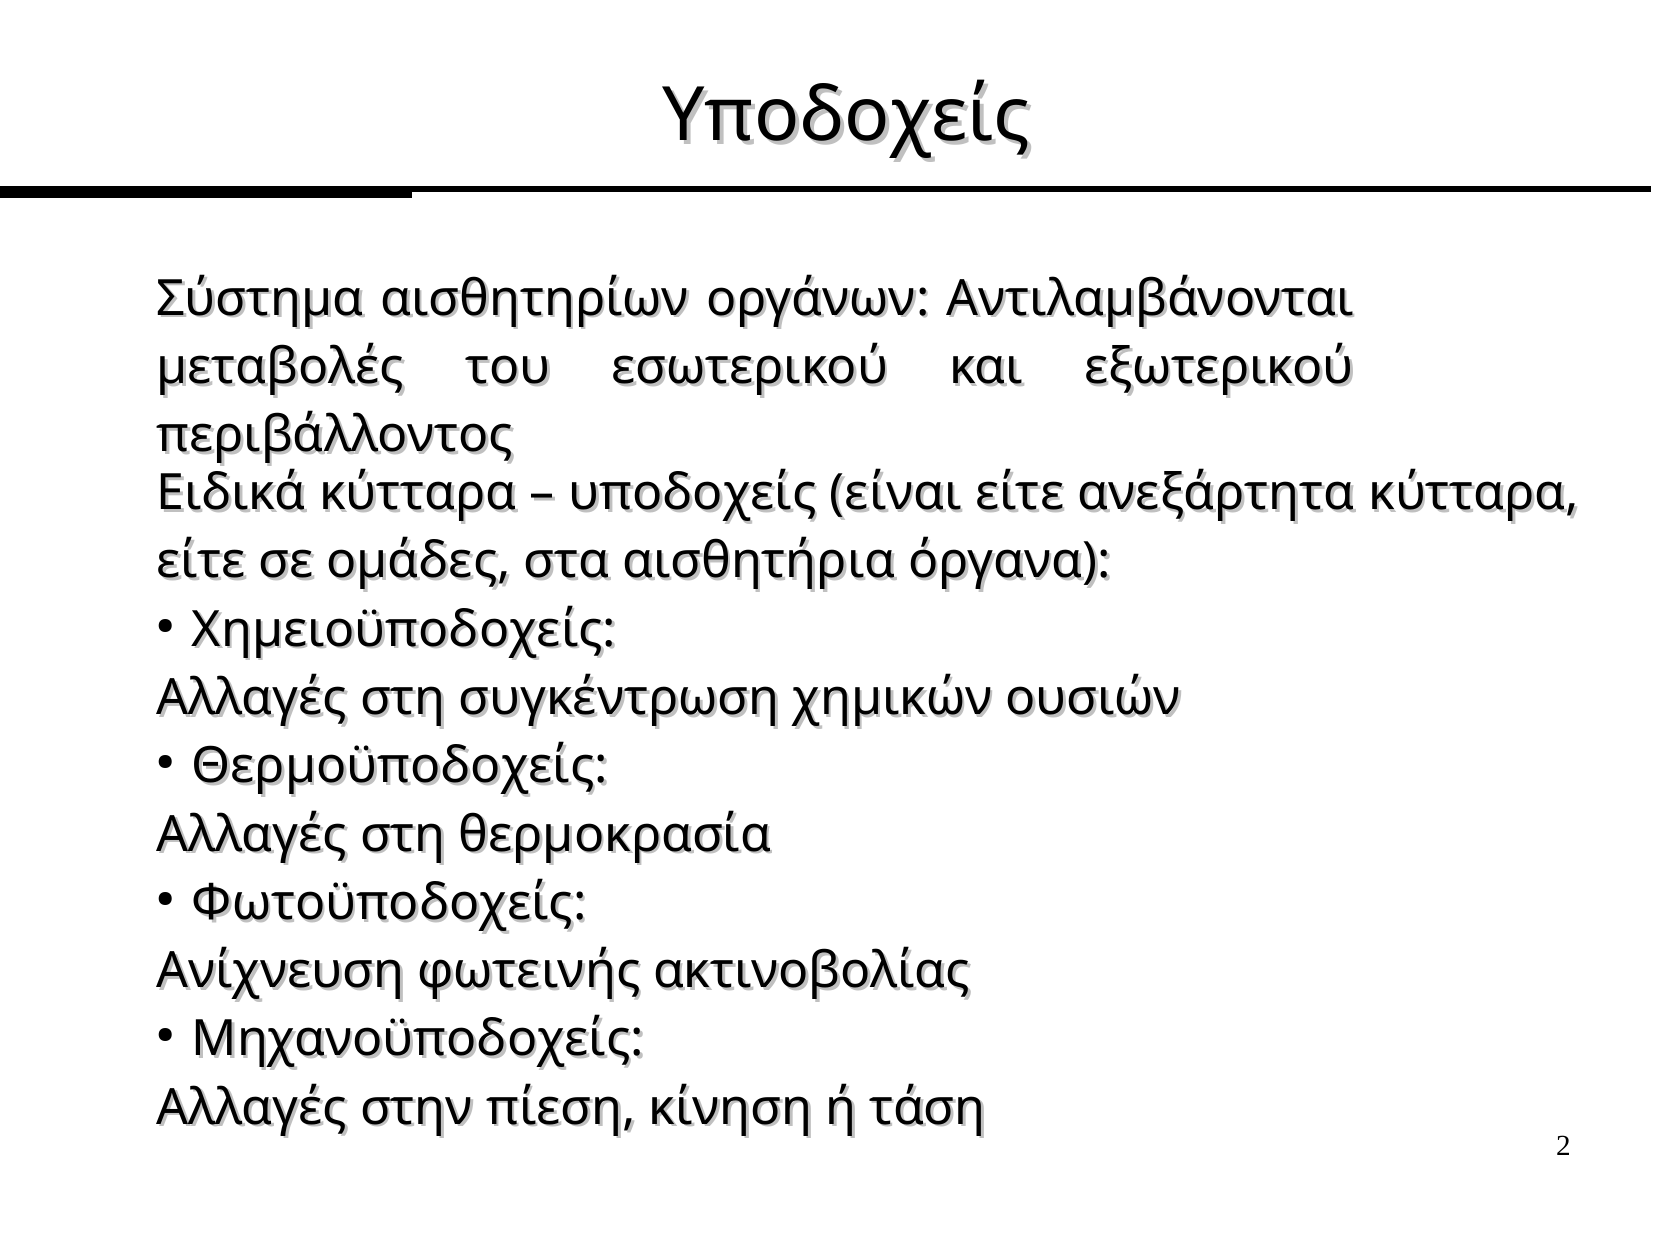

Υποδοχείς
Σύστημα αισθητηρίων οργάνων: Αντιλαμβάνονται μεταβολές του εσωτερικού και εξωτερικού περιβάλλοντος
Ειδικά κύτταρα – υποδοχείς (είναι είτε ανεξάρτητα κύτταρα, είτε σε ομάδες, στα αισθητήρια όργανα):
Χημειοϋποδοχείς:
Αλλαγές στη συγκέντρωση χημικών ουσιών
Θερμοϋποδοχείς:
Αλλαγές στη θερμοκρασία
Φωτοϋποδοχείς:
Ανίχνευση φωτεινής ακτινοβολίας
Μηχανοϋποδοχείς:
Αλλαγές στην πίεση, κίνηση ή τάση
2